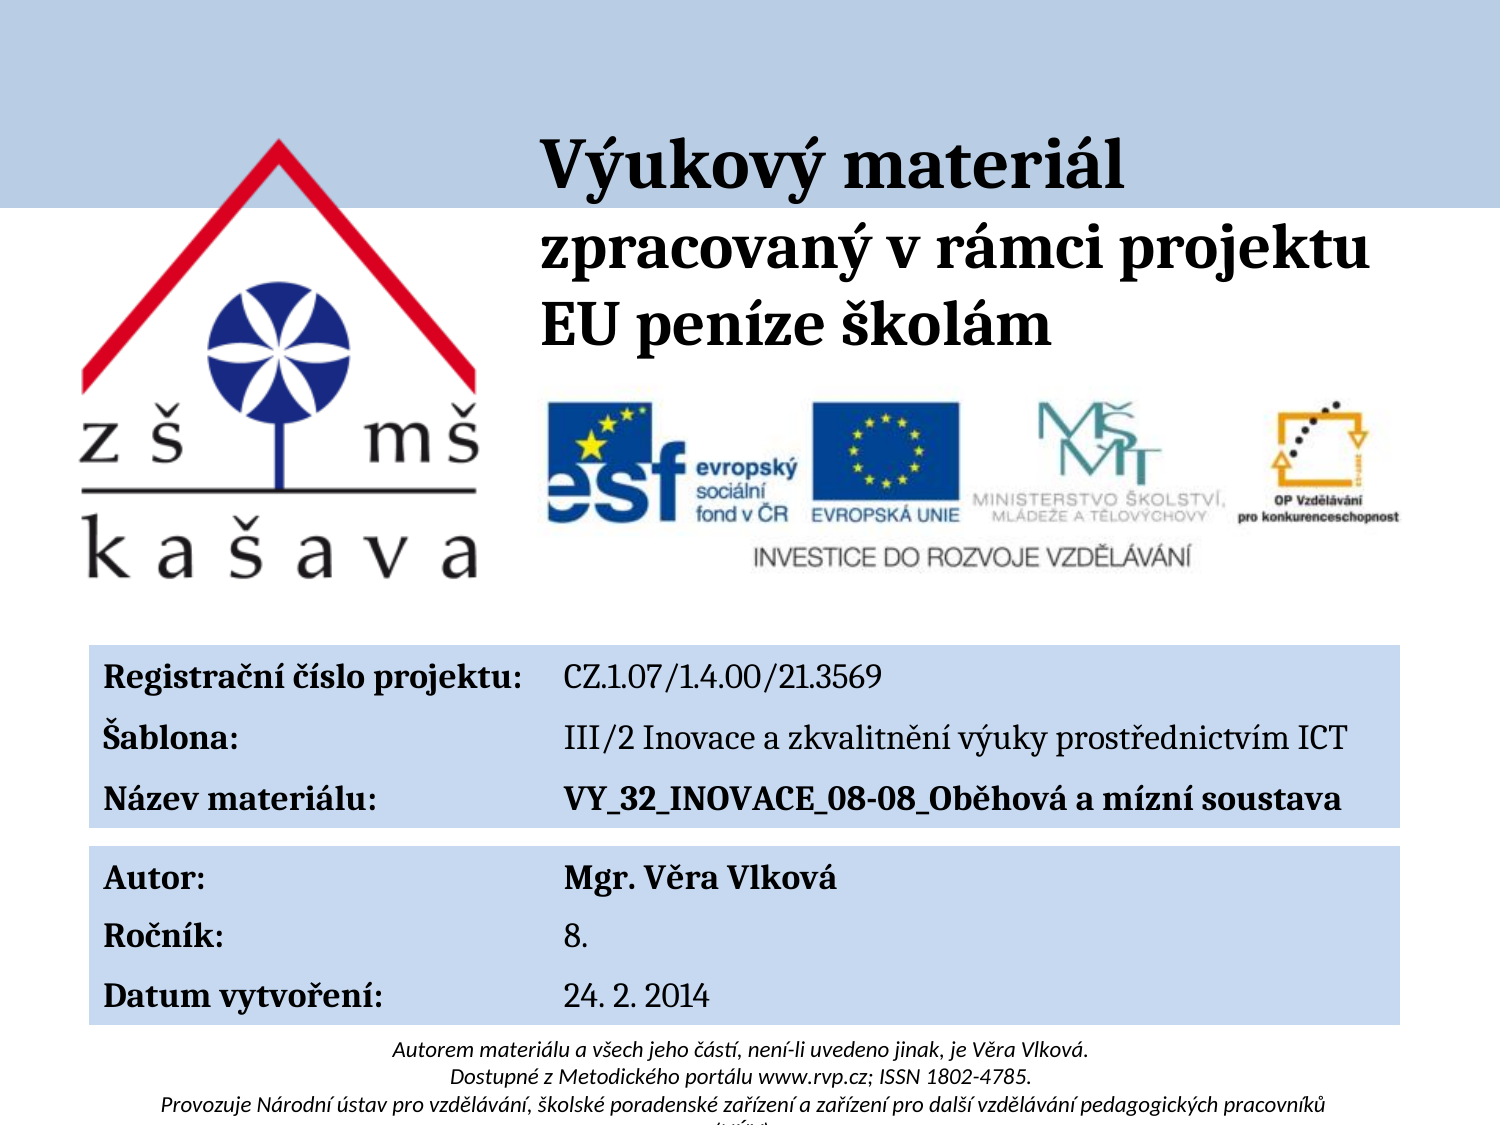

Výukový materiál
zpracovaný v rámci projektu
EU peníze školám
| Registrační číslo projektu: | CZ.1.07/1.4.00/21.3569 |
| --- | --- |
| Šablona: | III/2 Inovace a zkvalitnění výuky prostřednictvím ICT |
| Název materiálu: | VY\_32\_INOVACE\_08-08\_Oběhová a mízní soustava |
| Autor: | Mgr. Věra Vlková |
| --- | --- |
| Ročník: | 8. |
| Datum vytvoření: | 24. 2. 2014 |
Autorem materiálu a všech jeho částí, není-li uvedeno jinak, je Věra Vlková.
Dostupné z Metodického portálu www.rvp.cz; ISSN 1802-4785.
Provozuje Národní ústav pro vzdělávání, školské poradenské zařízení a zařízení pro další vzdělávání pedagogických pracovníků (NÚV).